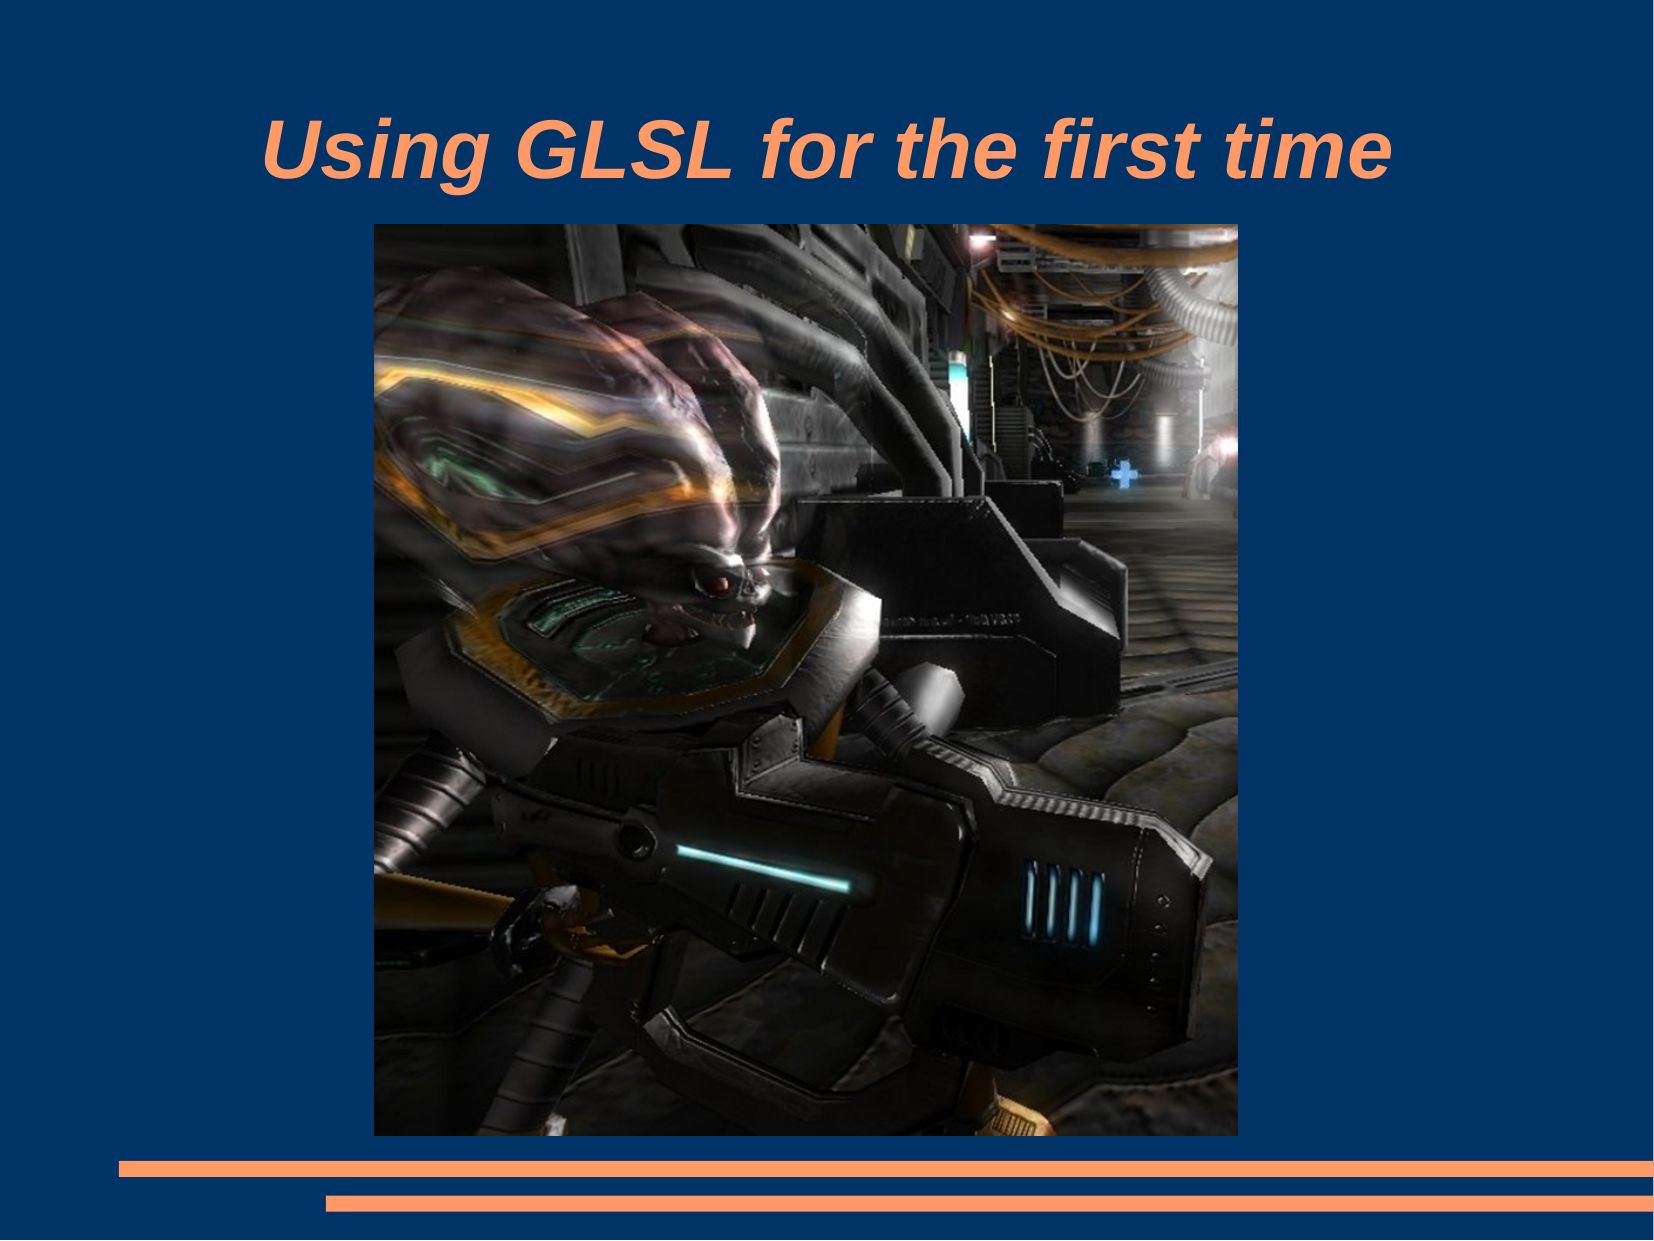

# Using GLSL for the first time